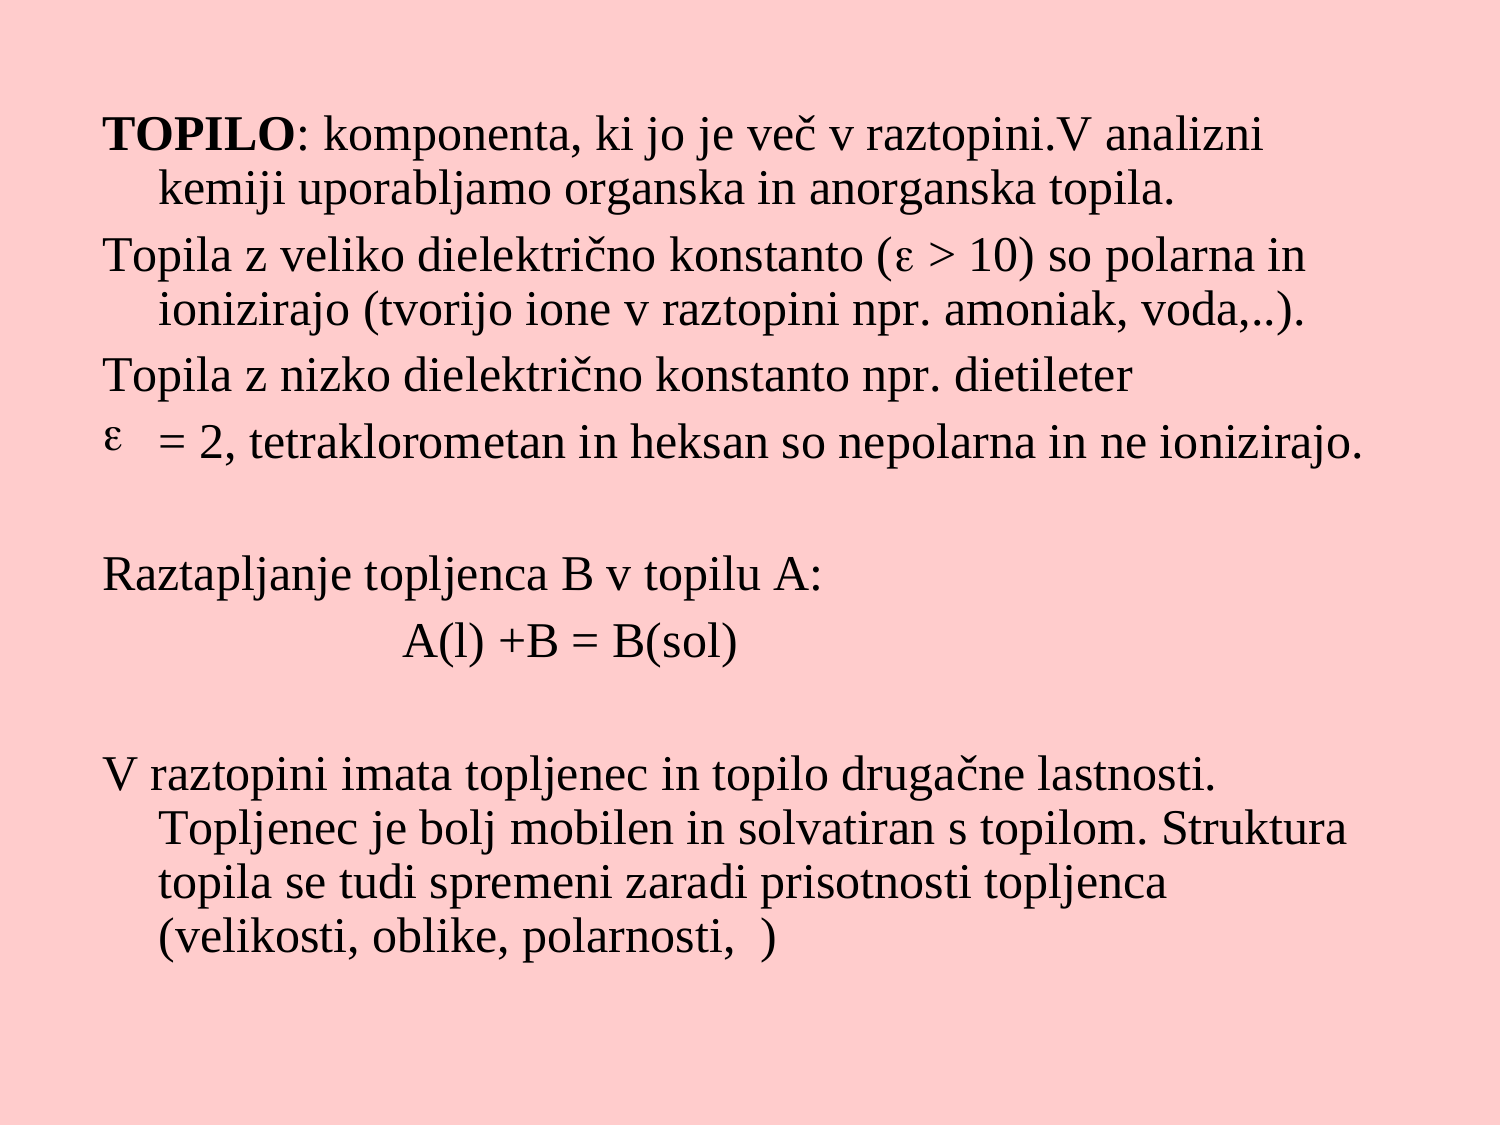

# TOPILO: komponenta, ki jo je več v raztopini.V analizni kemiji uporabljamo organska in anorganska topila.
Topila z veliko dielektrično konstanto ( > 10) so polarna in ionizirajo (tvorijo ione v raztopini npr. amoniak, voda,..).
Topila z nizko dielektrično konstanto npr. dietileter
= 2, tetraklorometan in heksan so nepolarna in ne ionizirajo.
Raztapljanje topljenca B v topilu A:
			A(l) +B = B(sol)
V raztopini imata topljenec in topilo drugačne lastnosti. Topljenec je bolj mobilen in solvatiran s topilom. Struktura topila se tudi spremeni zaradi prisotnosti topljenca (velikosti, oblike, polarnosti, )